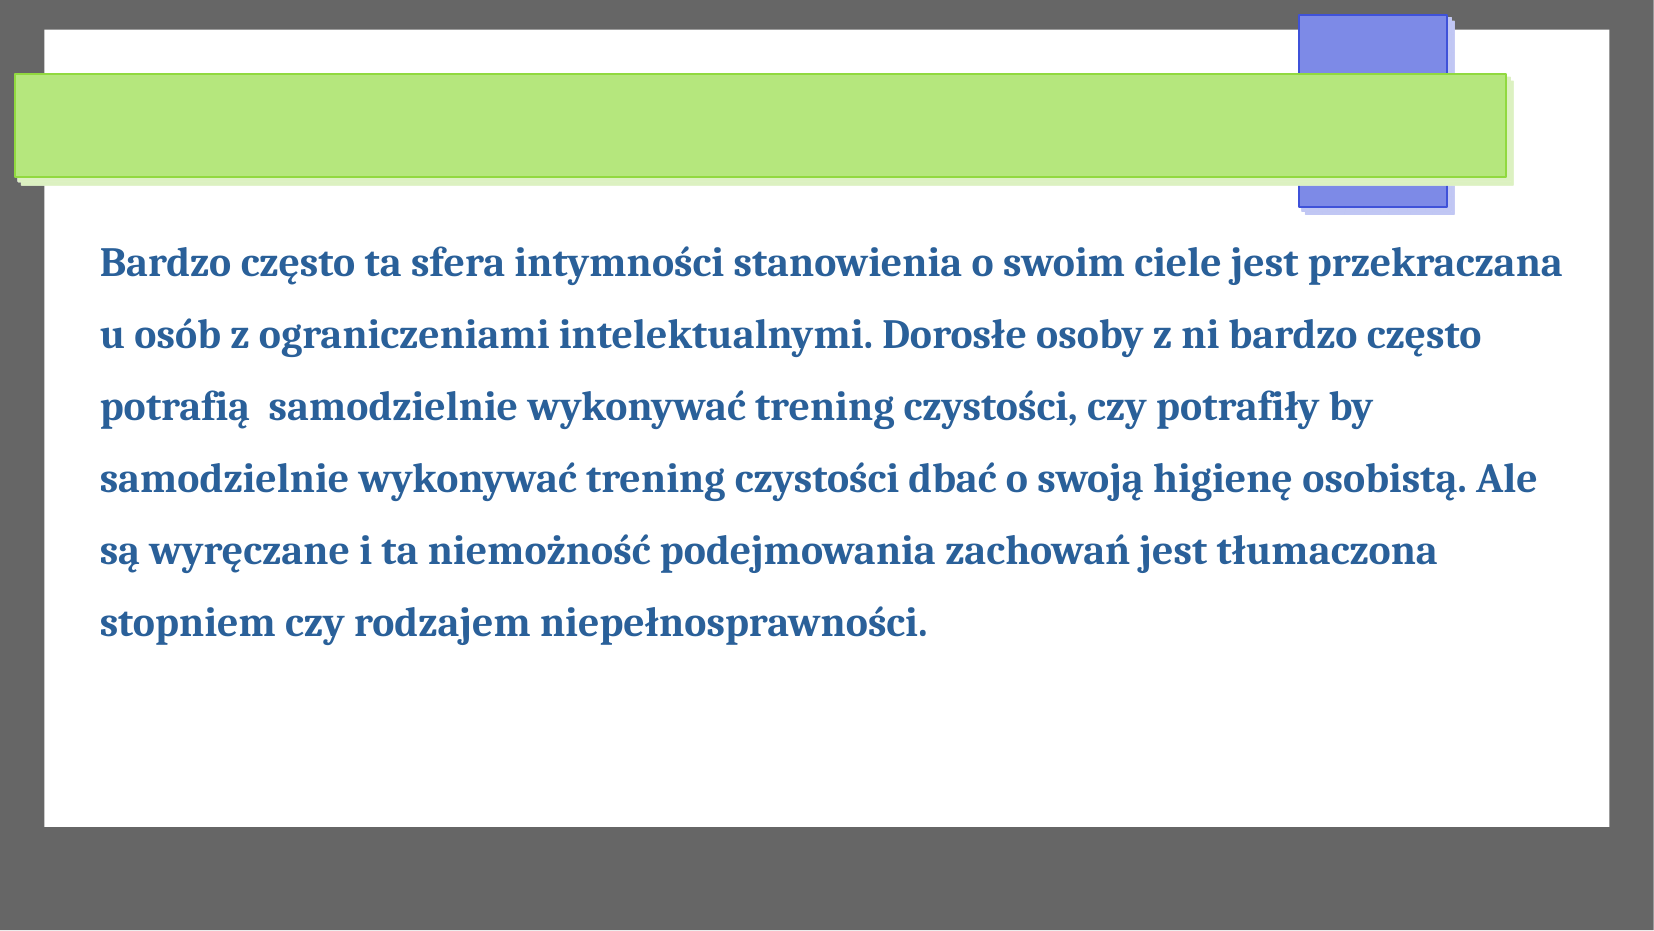

#
Bardzo często ta sfera intymności stanowienia o swoim ciele jest przekraczana u osób z ograniczeniami intelektualnymi. Dorosłe osoby z ni bardzo często potrafią samodzielnie wykonywać trening czystości, czy potrafiły by samodzielnie wykonywać trening czystości dbać o swoją higienę osobistą. Ale są wyręczane i ta niemożność podejmowania zachowań jest tłumaczona stopniem czy rodzajem niepełnosprawności.